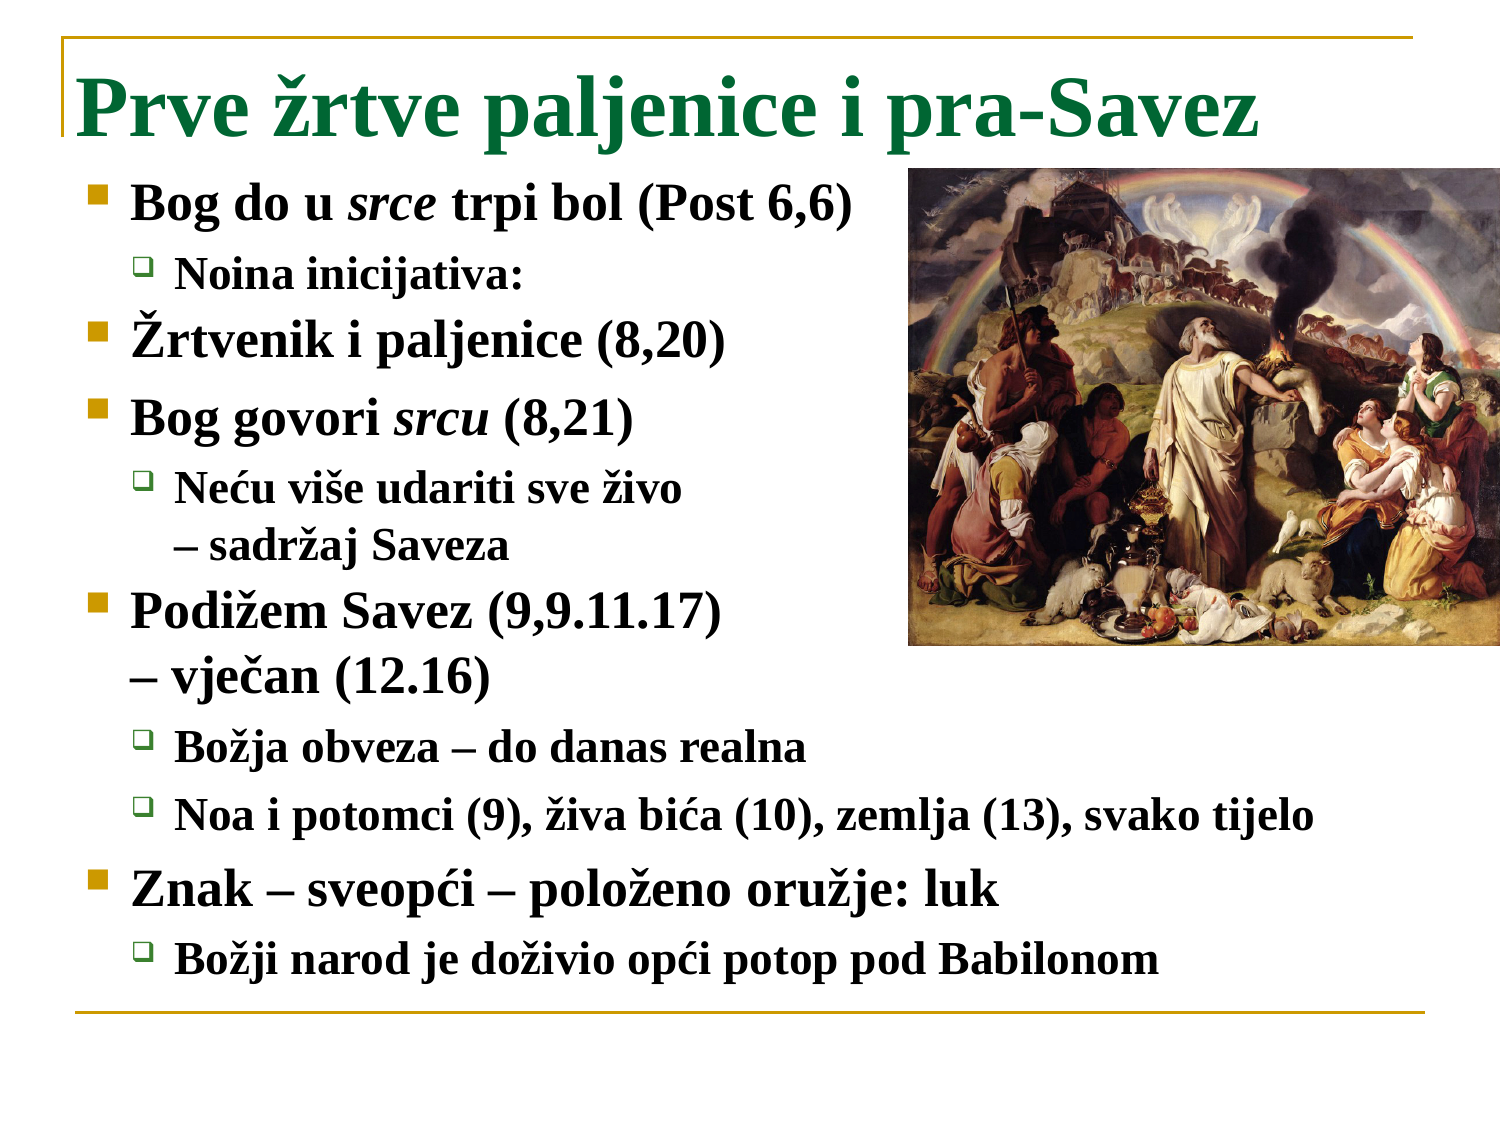

# Prve žrtve paljenice i pra-Savez
Bog do u srce trpi bol (Post 6,6)
Noina inicijativa:
Žrtvenik i paljenice (8,20)
Bog govori srcu (8,21)
Neću više udariti sve živo
– sadržaj Saveza
Podižem Savez (9,9.11.17)
– vječan (12.16)
Božja obveza – do danas realna
Noa i potomci (9), živa bića (10), zemlja (13), svako tijelo
Znak – sveopći – položeno oružje: luk
Božji narod je doživio opći potop pod Babilonom